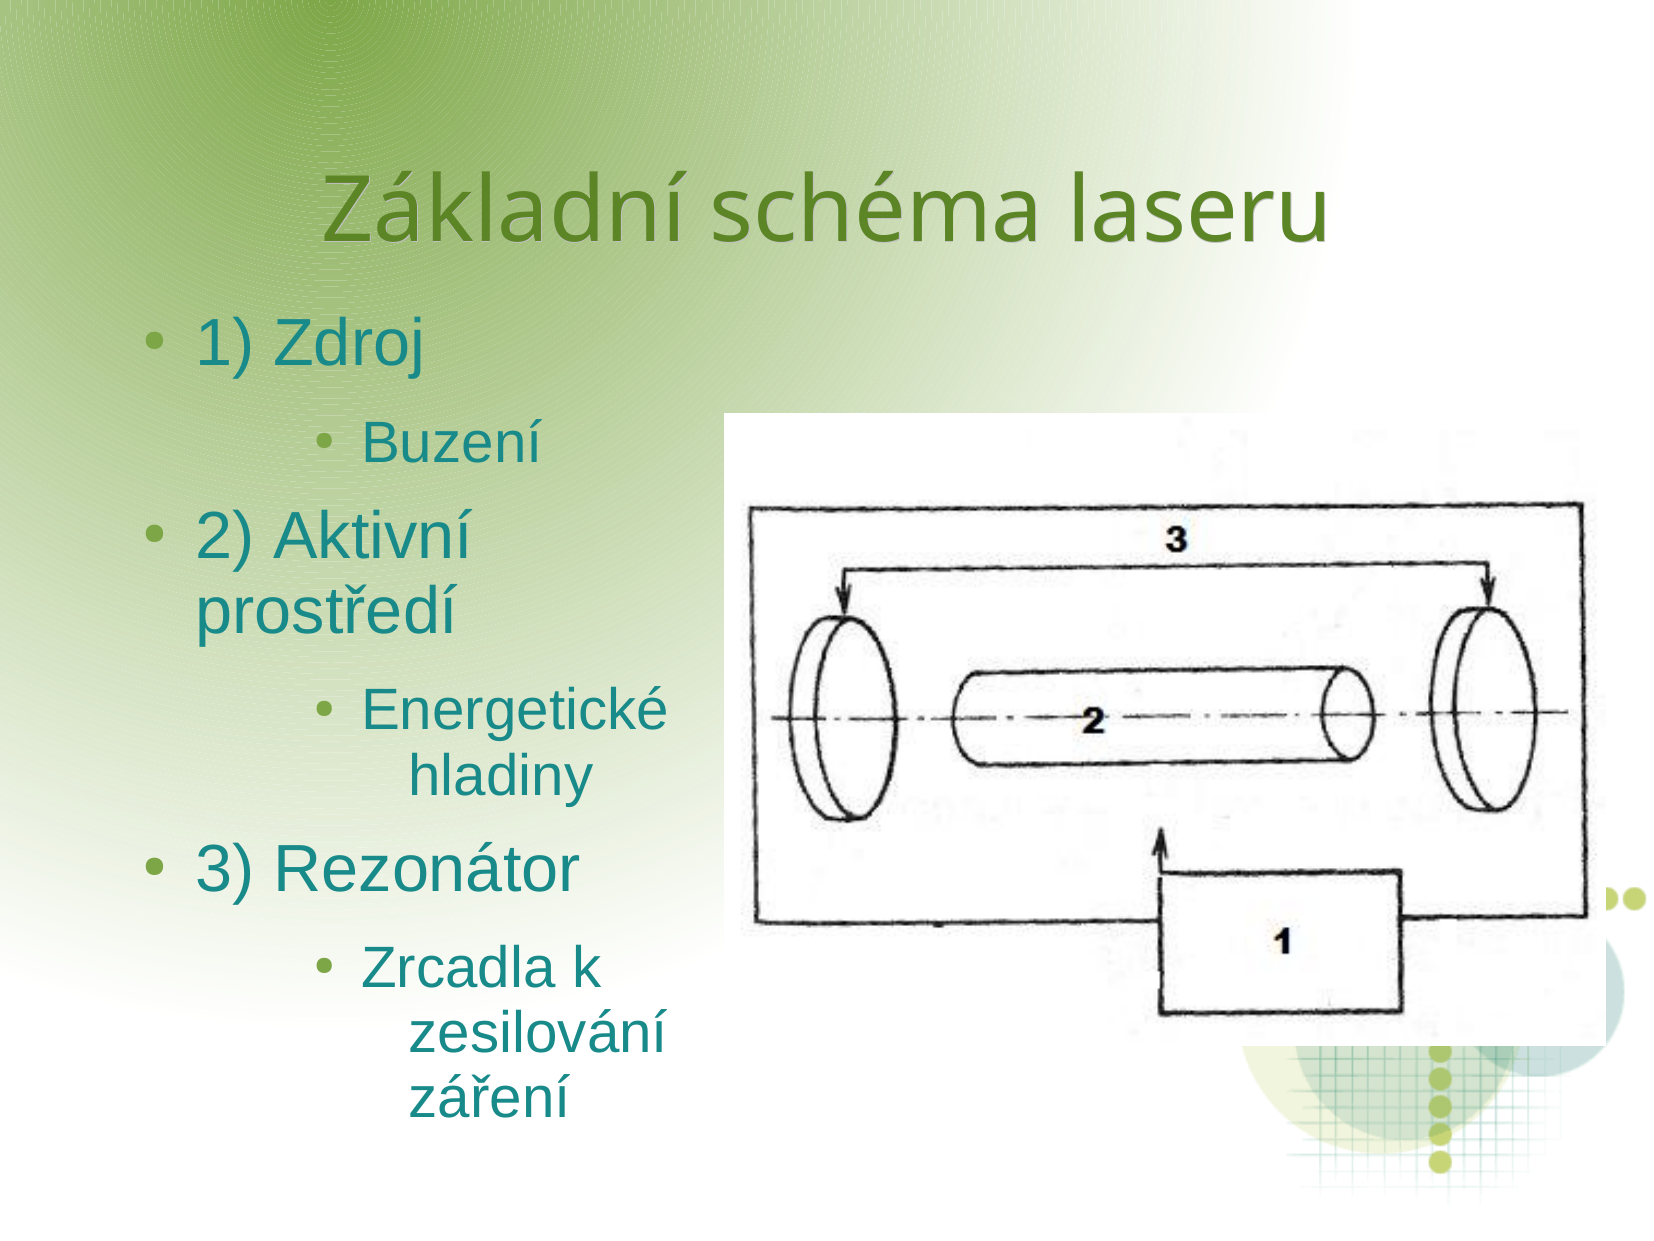

# Základní schéma laseru
1) Zdroj
Buzení
2) Aktivní prostředí
Energetické hladiny
3) Rezonátor
Zrcadla k zesilování záření